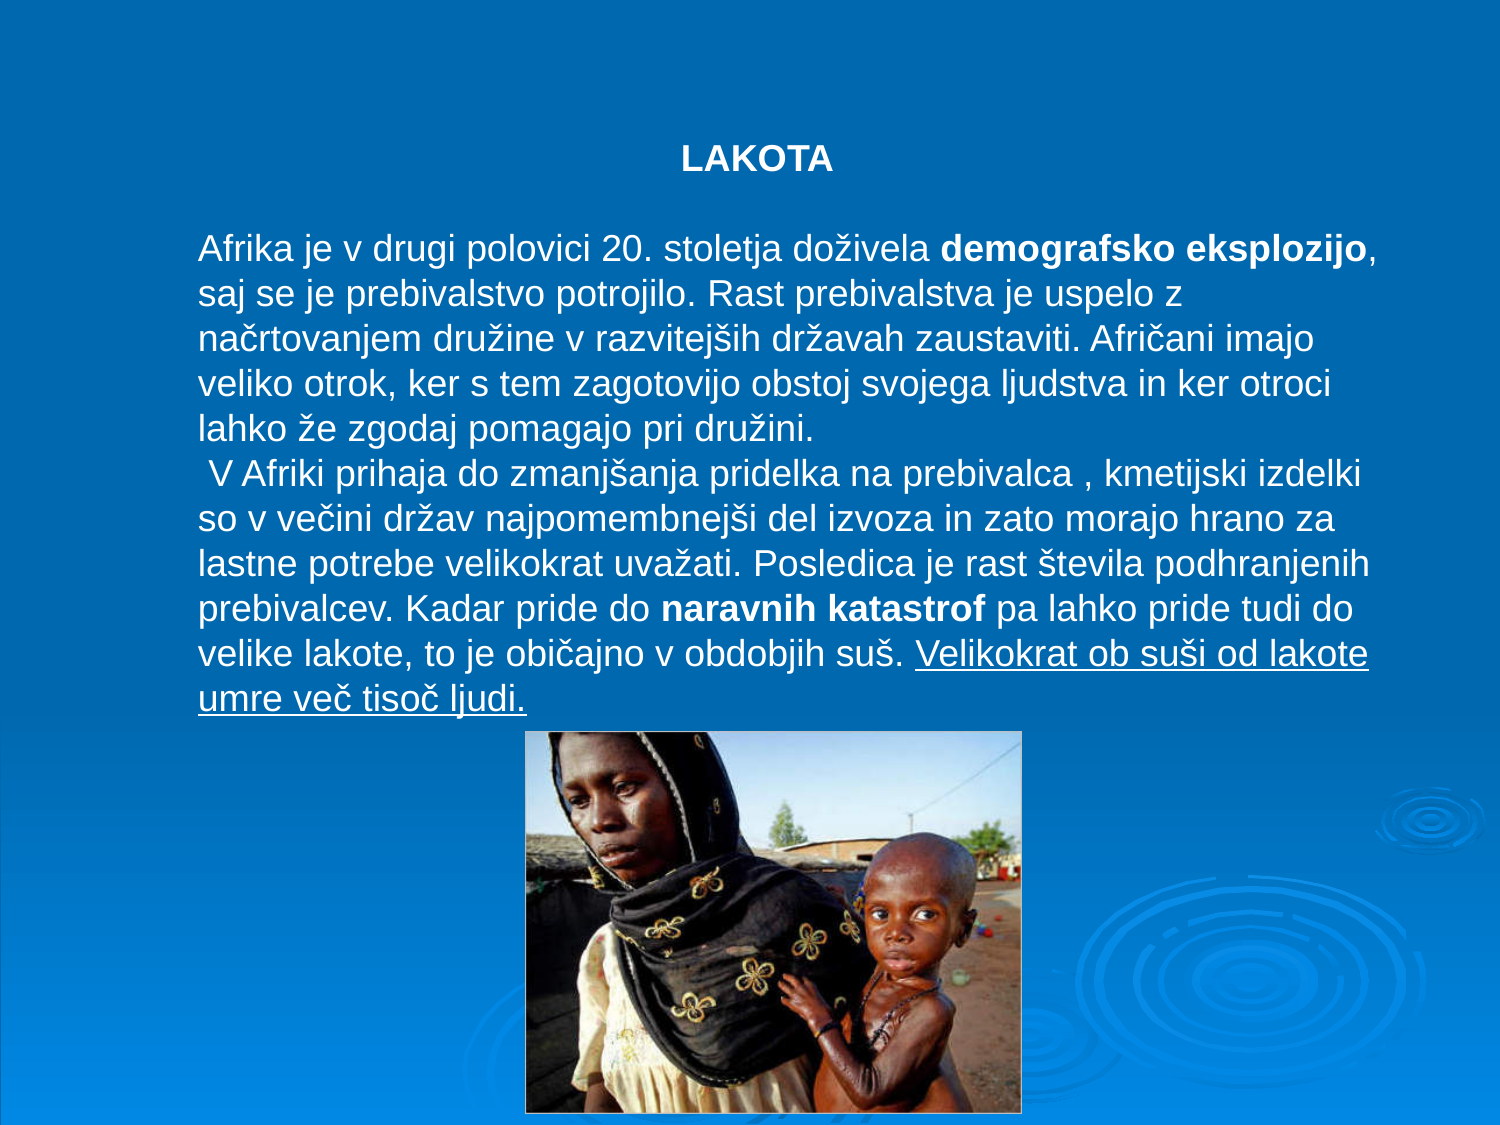

LAKOTA
Afrika je v drugi polovici 20. stoletja doživela demografsko eksplozijo, saj se je prebivalstvo potrojilo. Rast prebivalstva je uspelo z načrtovanjem družine v razvitejših državah zaustaviti. Afričani imajo veliko otrok, ker s tem zagotovijo obstoj svojega ljudstva in ker otroci lahko že zgodaj pomagajo pri družini.
 V Afriki prihaja do zmanjšanja pridelka na prebivalca , kmetijski izdelki so v večini držav najpomembnejši del izvoza in zato morajo hrano za lastne potrebe velikokrat uvažati. Posledica je rast števila podhranjenih prebivalcev. Kadar pride do naravnih katastrof pa lahko pride tudi do velike lakote, to je običajno v obdobjih suš. Velikokrat ob suši od lakote umre več tisoč ljudi.